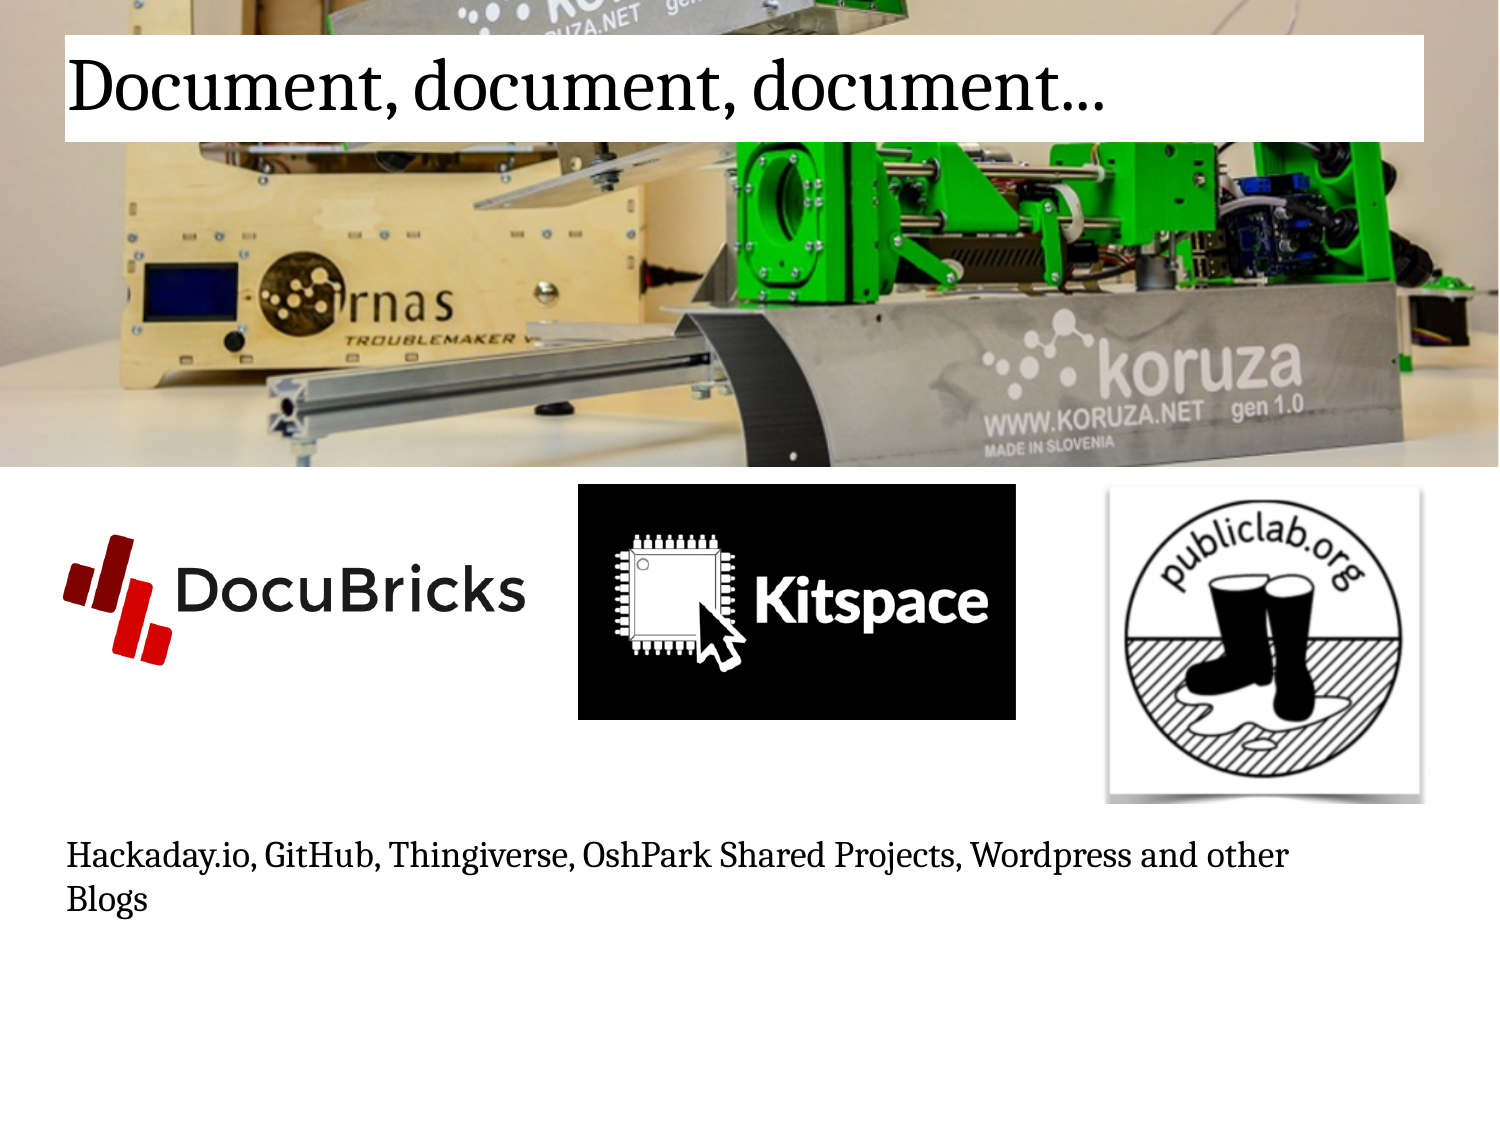

Document, document, document...
Hackaday.io, GitHub, Thingiverse, OshPark Shared Projects, Wordpress and other Blogs